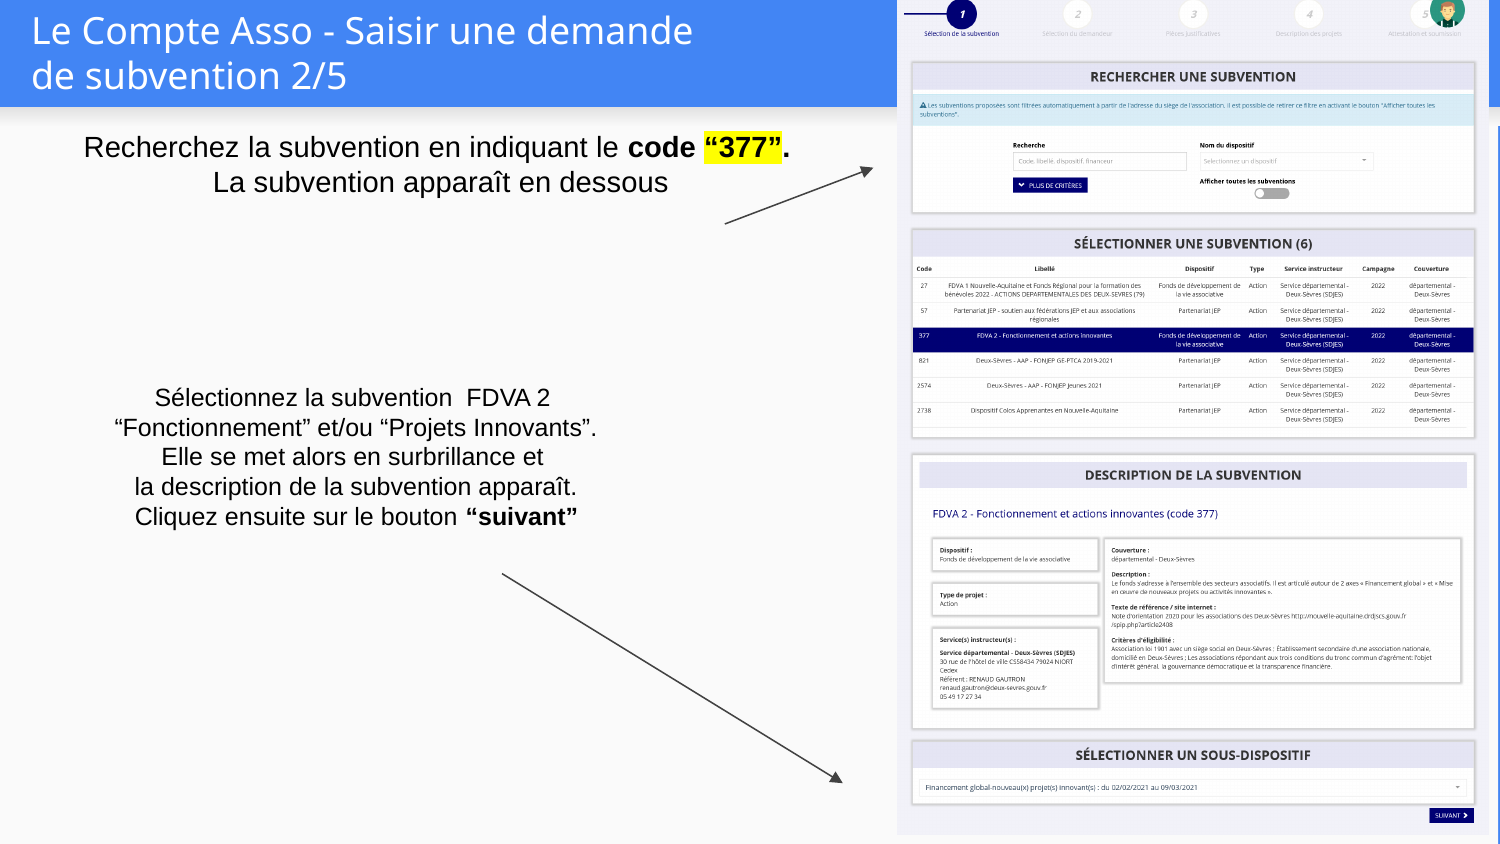

# Le Compte Asso - Saisir une demande de subvention 2/5
Recherchez la subvention en indiquant le code “377”.
La subvention apparaît en dessous
Sélectionnez la subvention FDVA 2
“Fonctionnement” et/ou “Projets Innovants”.
Elle se met alors en surbrillance et
la description de la subvention apparaît.
Cliquez ensuite sur le bouton “suivant”